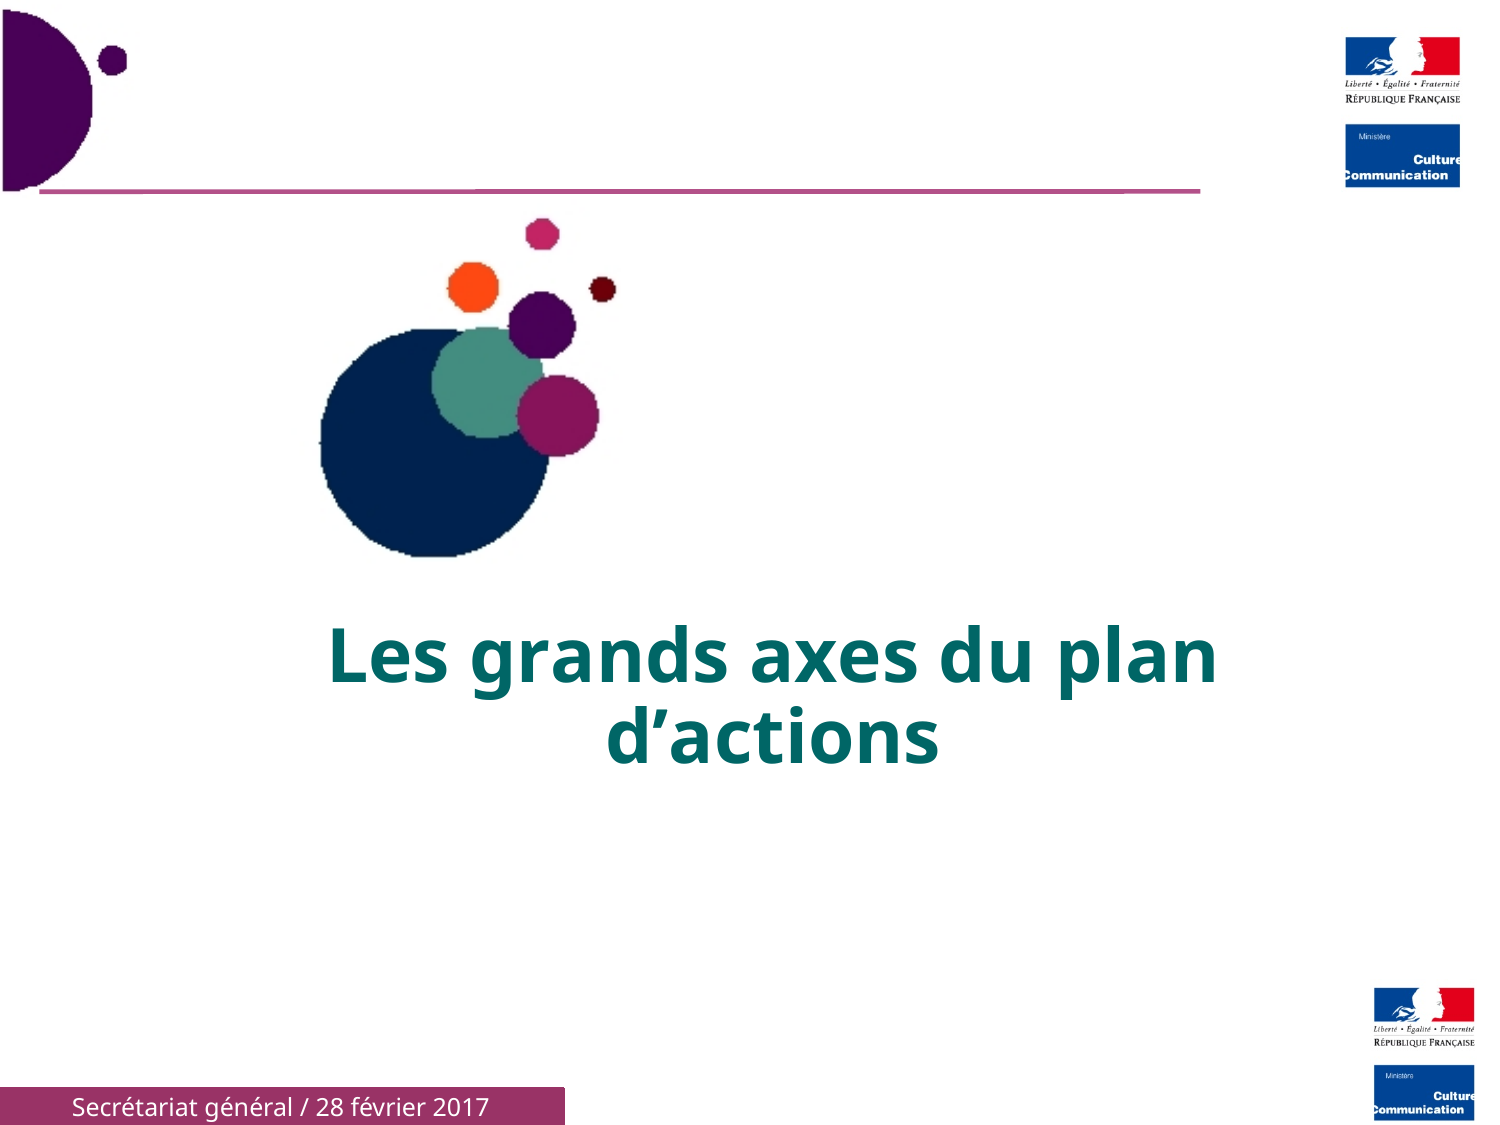

# Les grands axes du plan d’actions
Secrétariat général / 28 février 2017